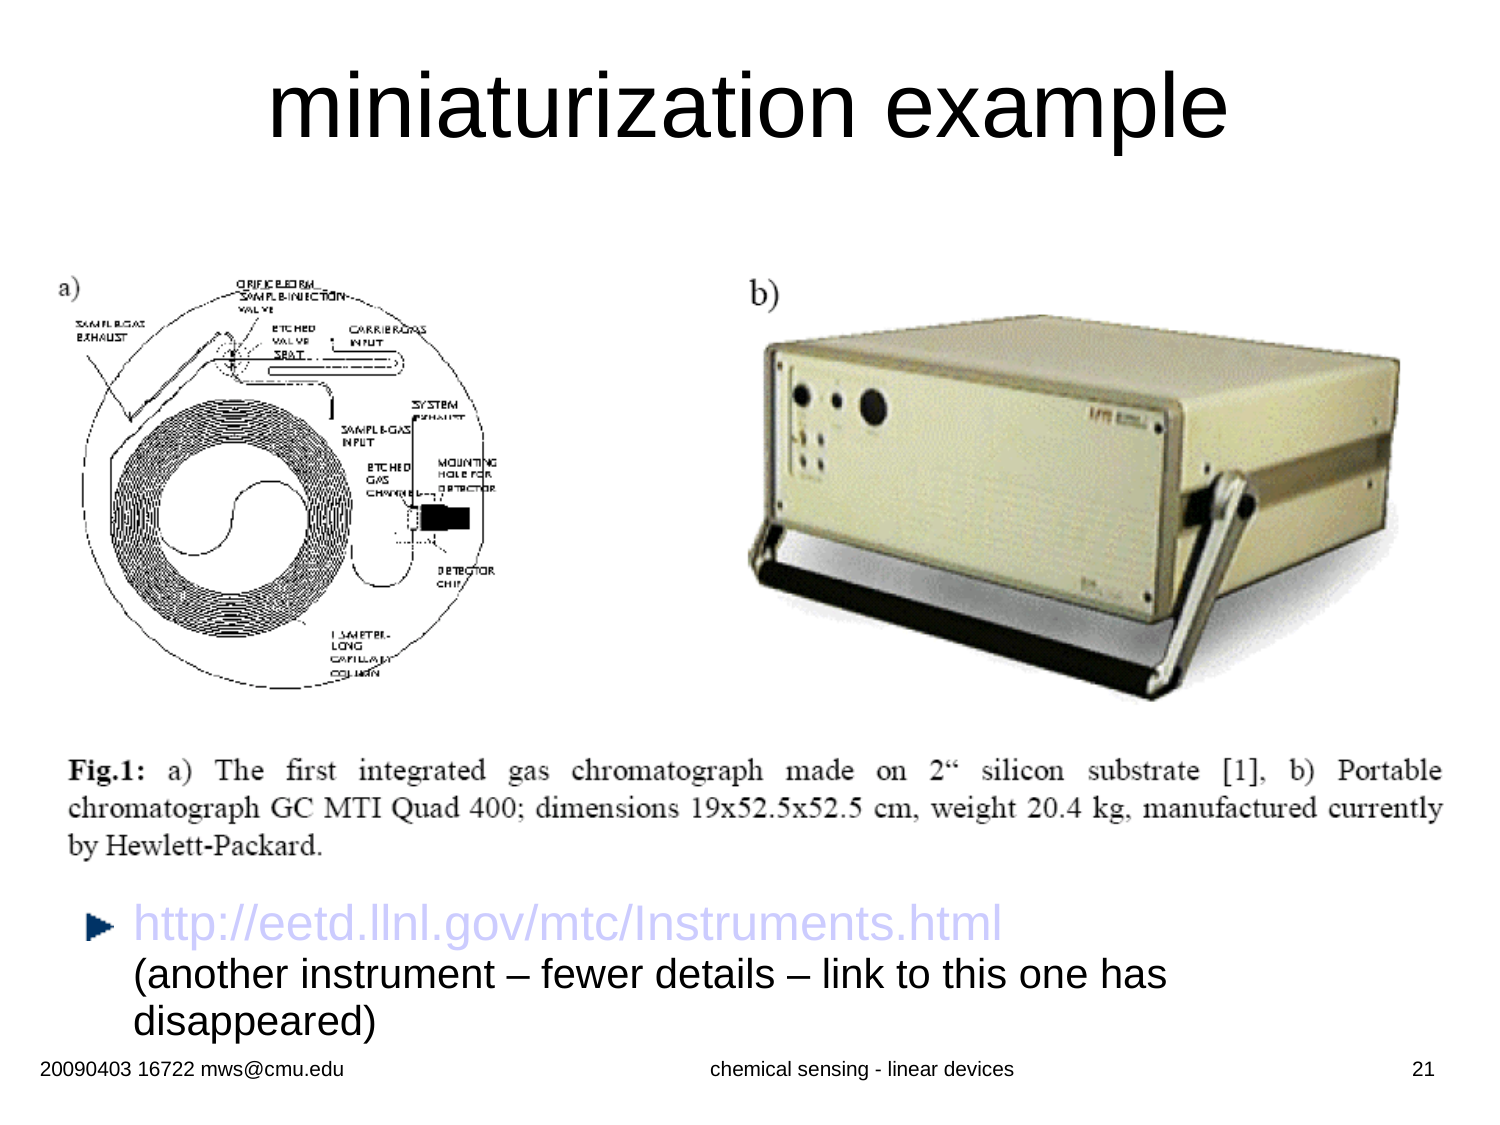

# miniaturization example
http://eetd.llnl.gov/mtc/Instruments.html
(another instrument – fewer details – link to this one has disappeared)
20090403 16722 mws@cmu.edu
chemical sensing - linear devices
21